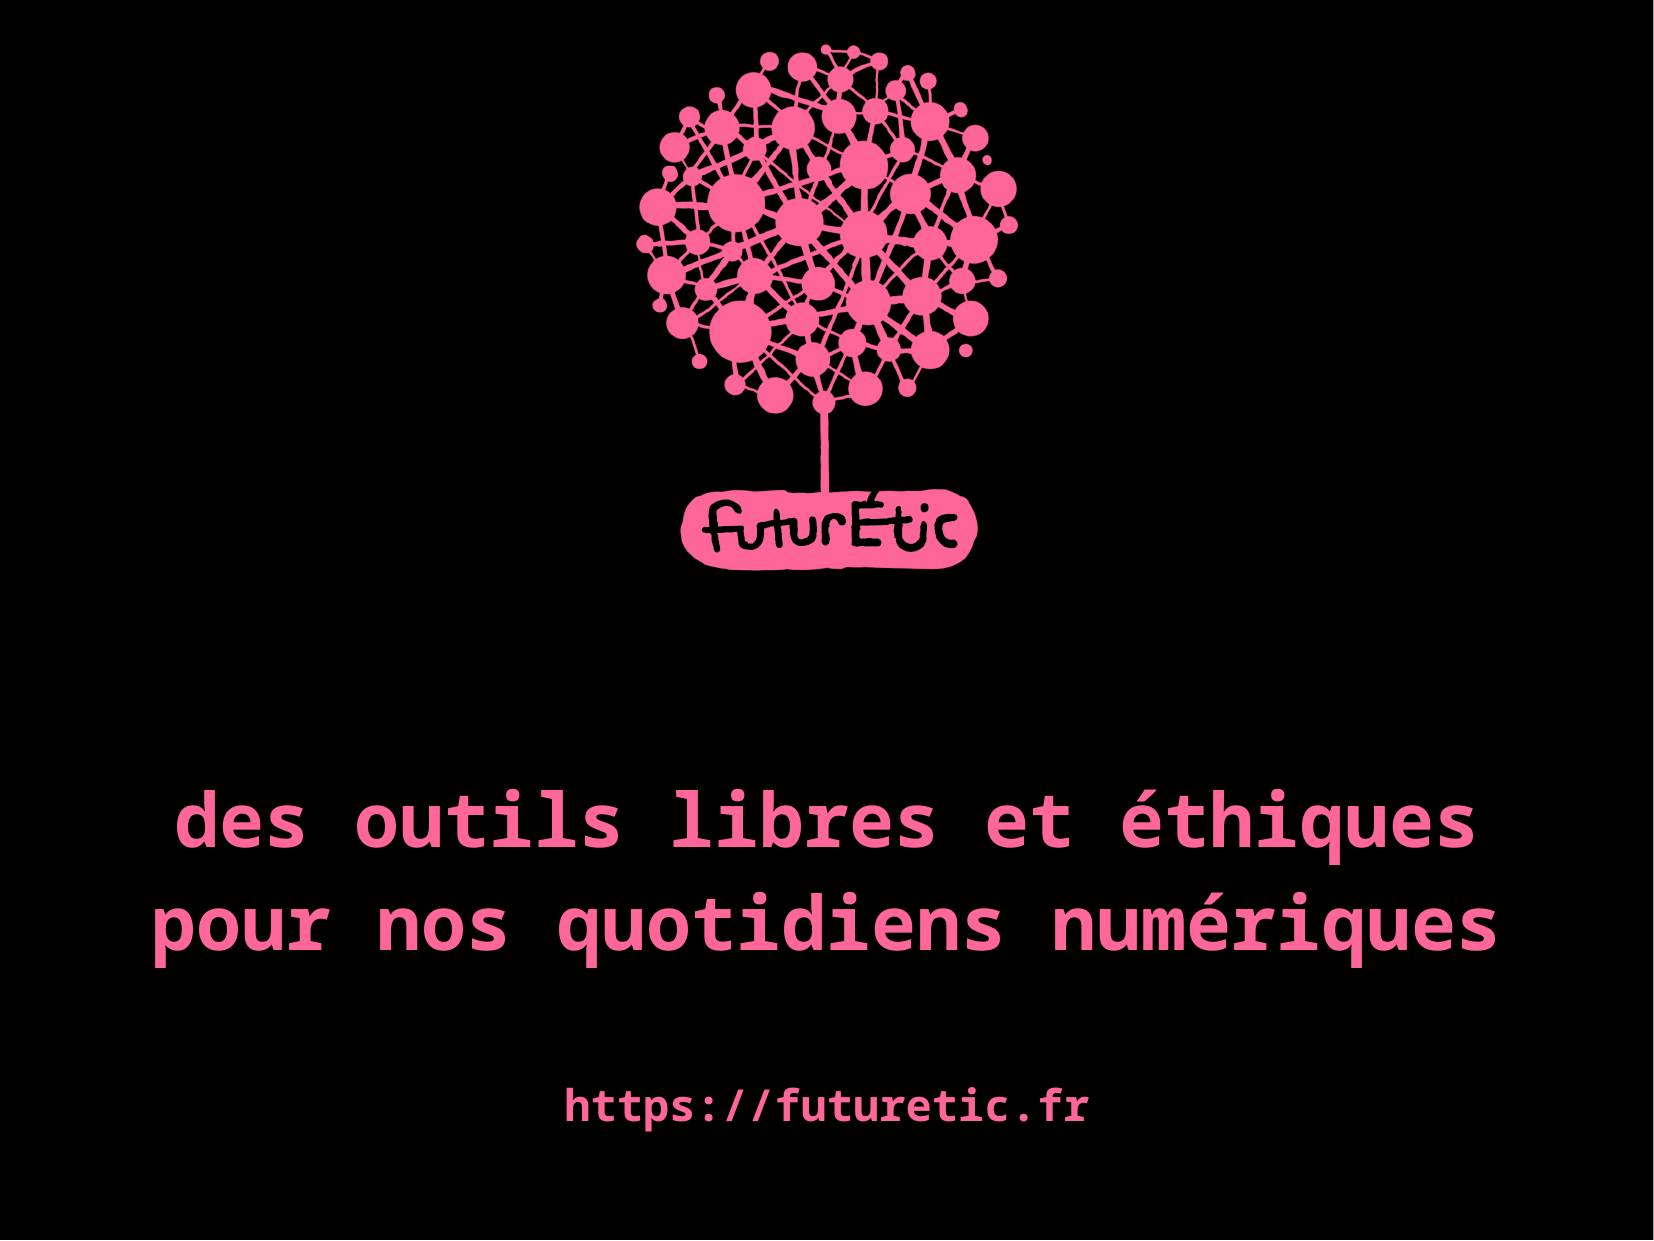

# des outils libres et éthiques
pour nos quotidiens numériques
https://futuretic.fr